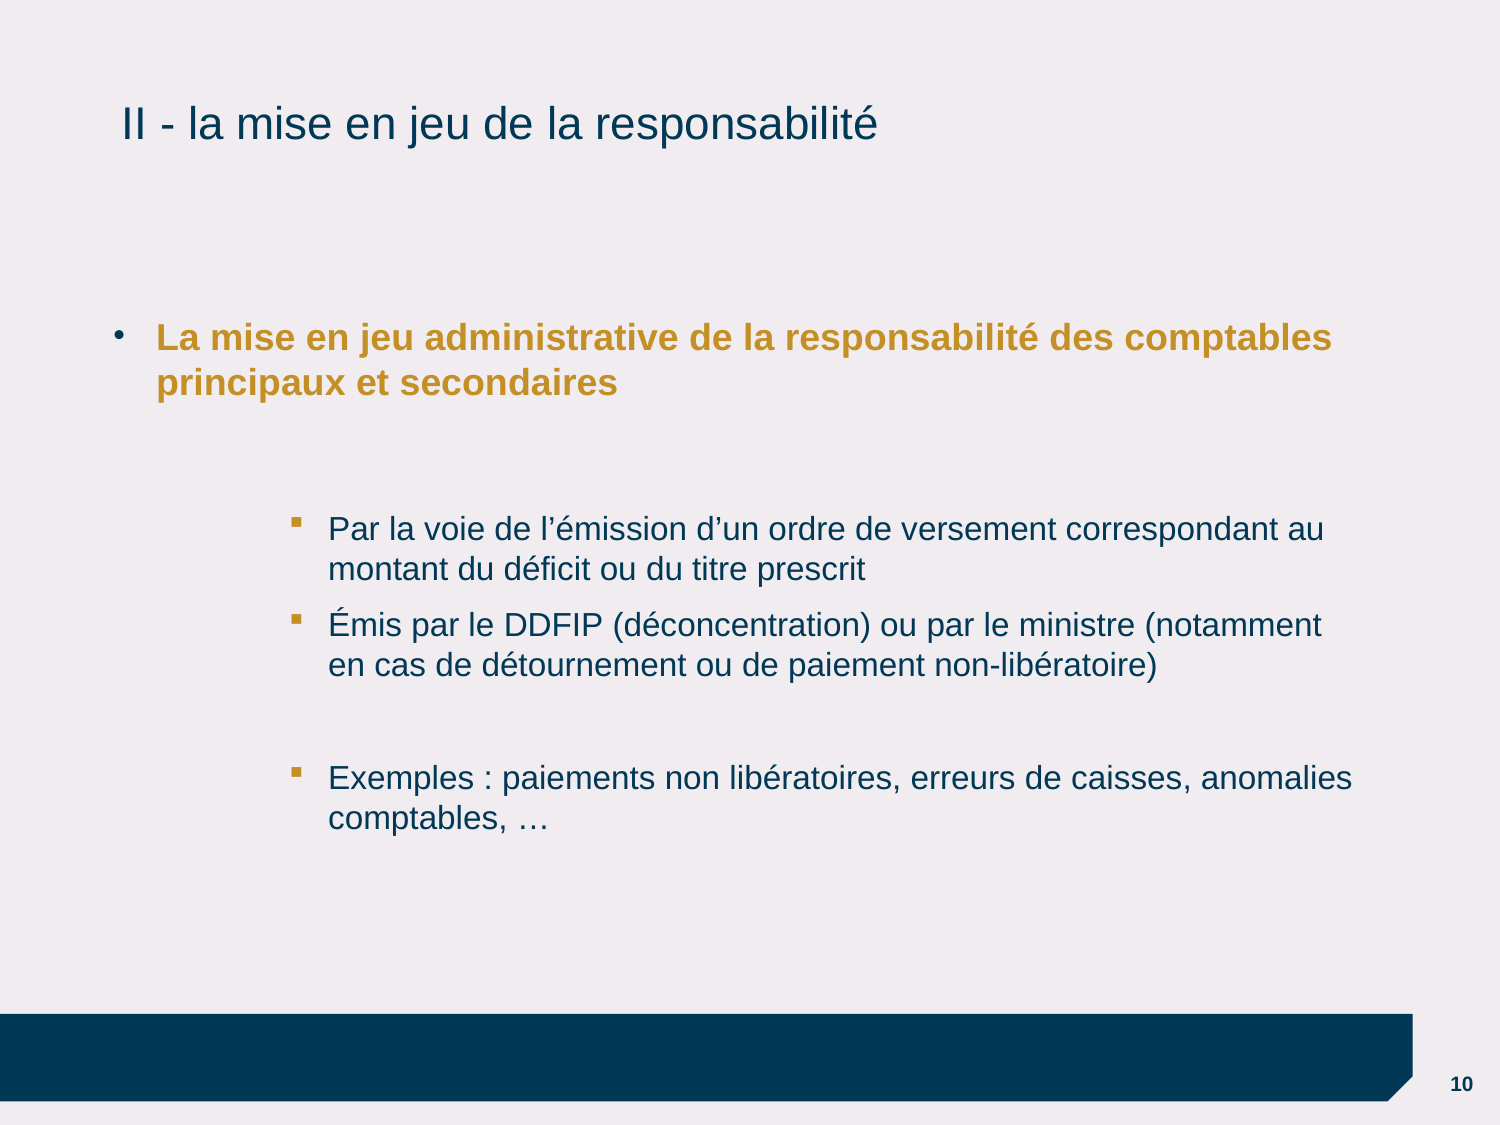

II - la mise en jeu de la responsabilité
# La mise en jeu administrative de la responsabilité des comptables principaux et secondaires
Par la voie de l’émission d’un ordre de versement correspondant au montant du déficit ou du titre prescrit
Émis par le DDFIP (déconcentration) ou par le ministre (notamment en cas de détournement ou de paiement non-libératoire)
Exemples : paiements non libératoires, erreurs de caisses, anomalies comptables, …